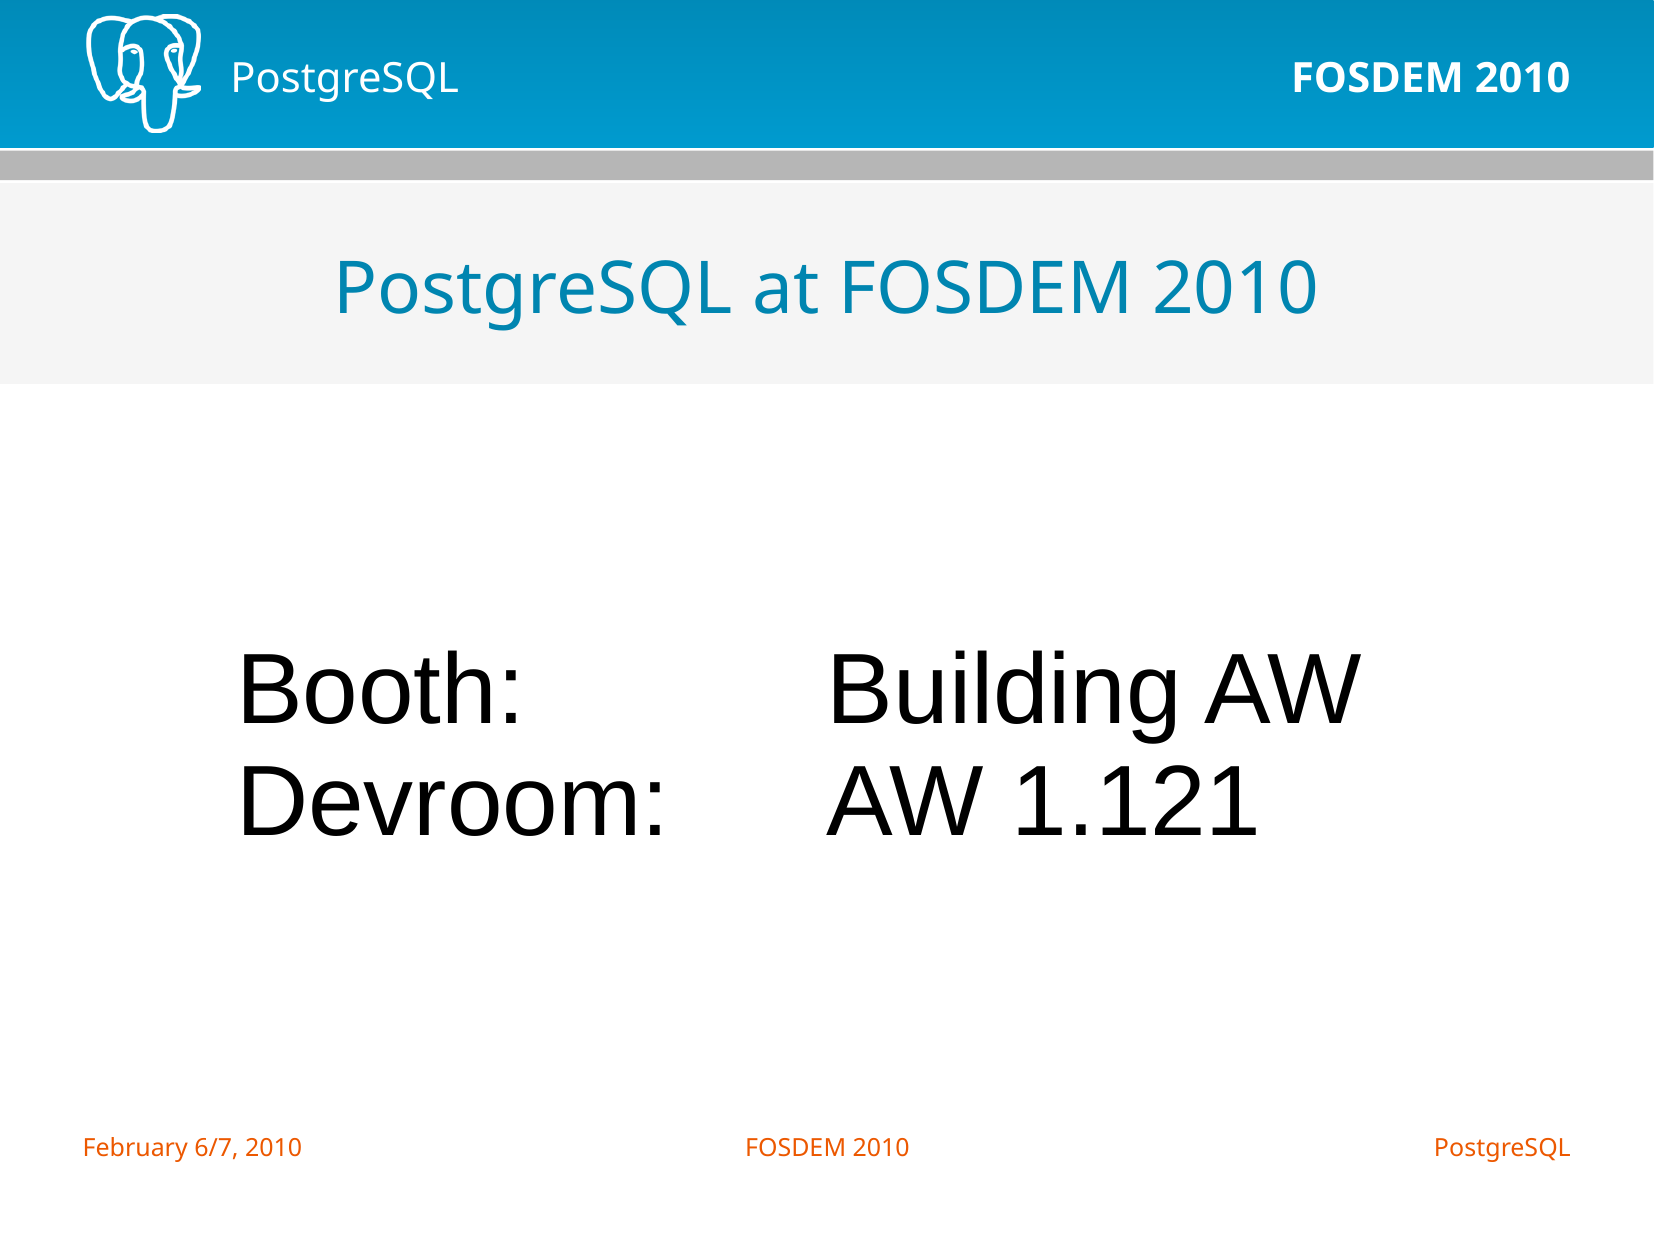

# PostgreSQL at FOSDEM 2010
Booth:					Building AW
Devroom:			AW 1.121
1